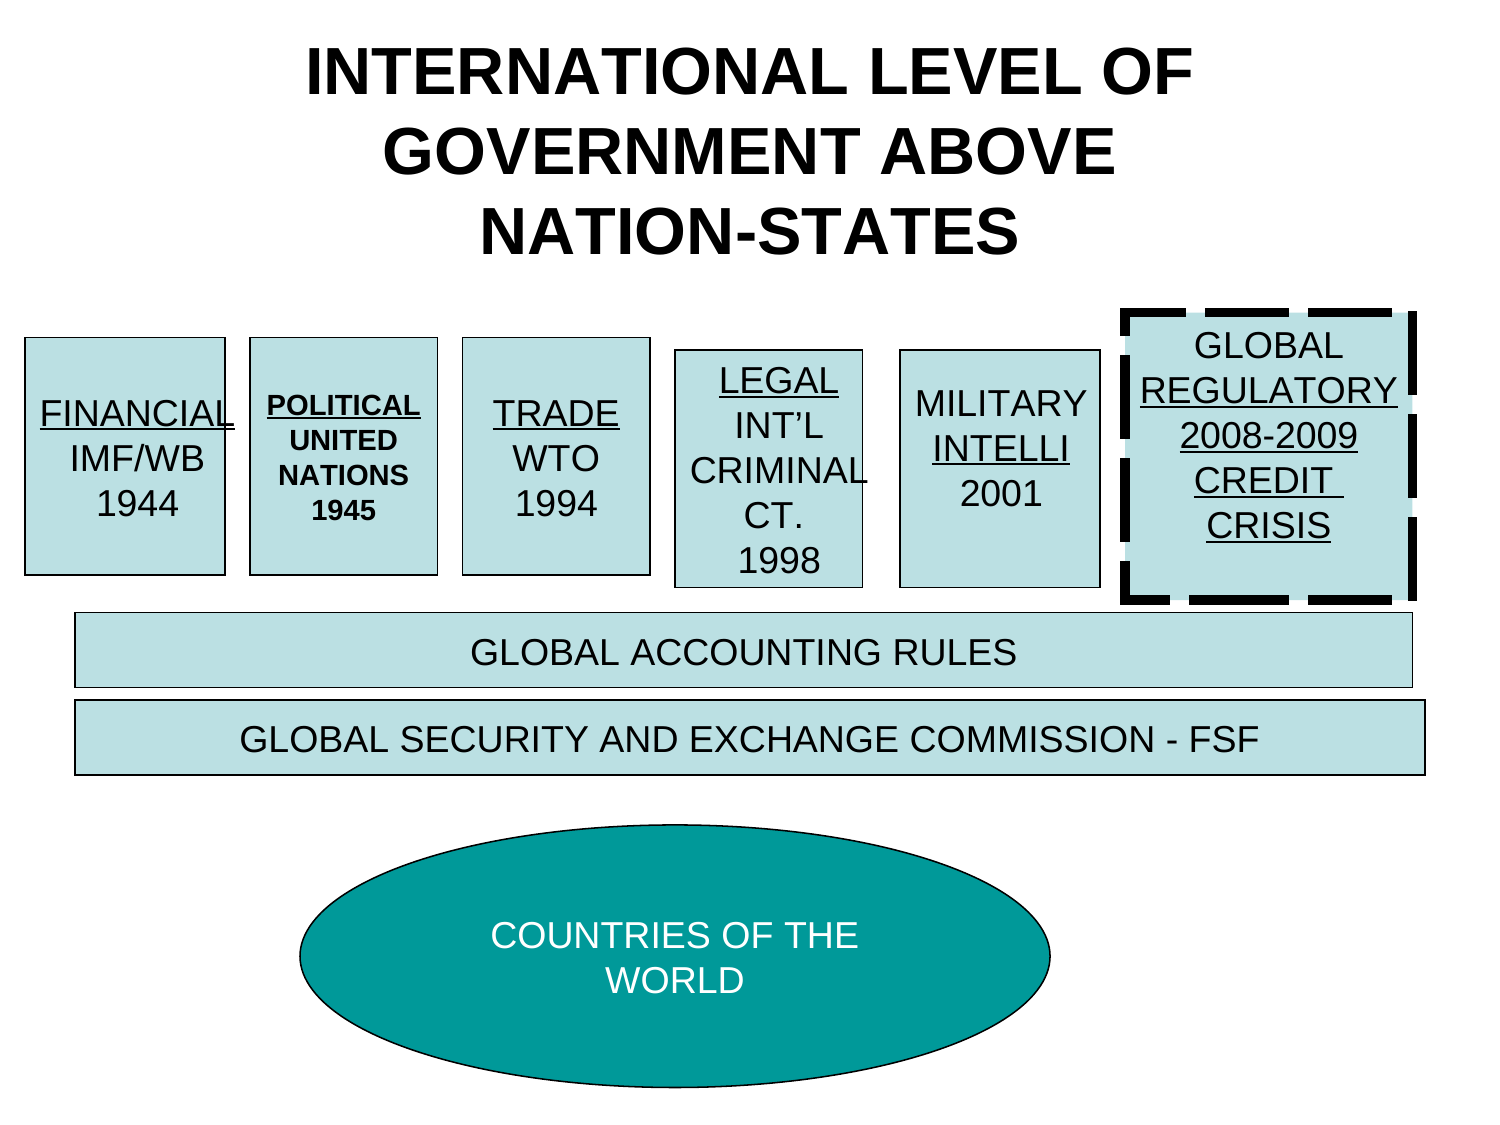

# INTERNATIONAL LEVEL OF GOVERNMENT ABOVE NATION-STATES
GLOBAL
REGULATORY
2008-2009
CREDIT
CRISIS
FINANCIAL
IMF/WB
1944
POLITICAL
UNITED
NATIONS
1945
TRADE
WTO
1994
LEGAL
INT’L
CRIMINAL
CT.
1998
MILITARY
INTELLI
2001
GLOBAL ACCOUNTING RULES
GLOBAL SECURITY AND EXCHANGE COMMISSION - FSF
COUNTRIES OF THE
WORLD